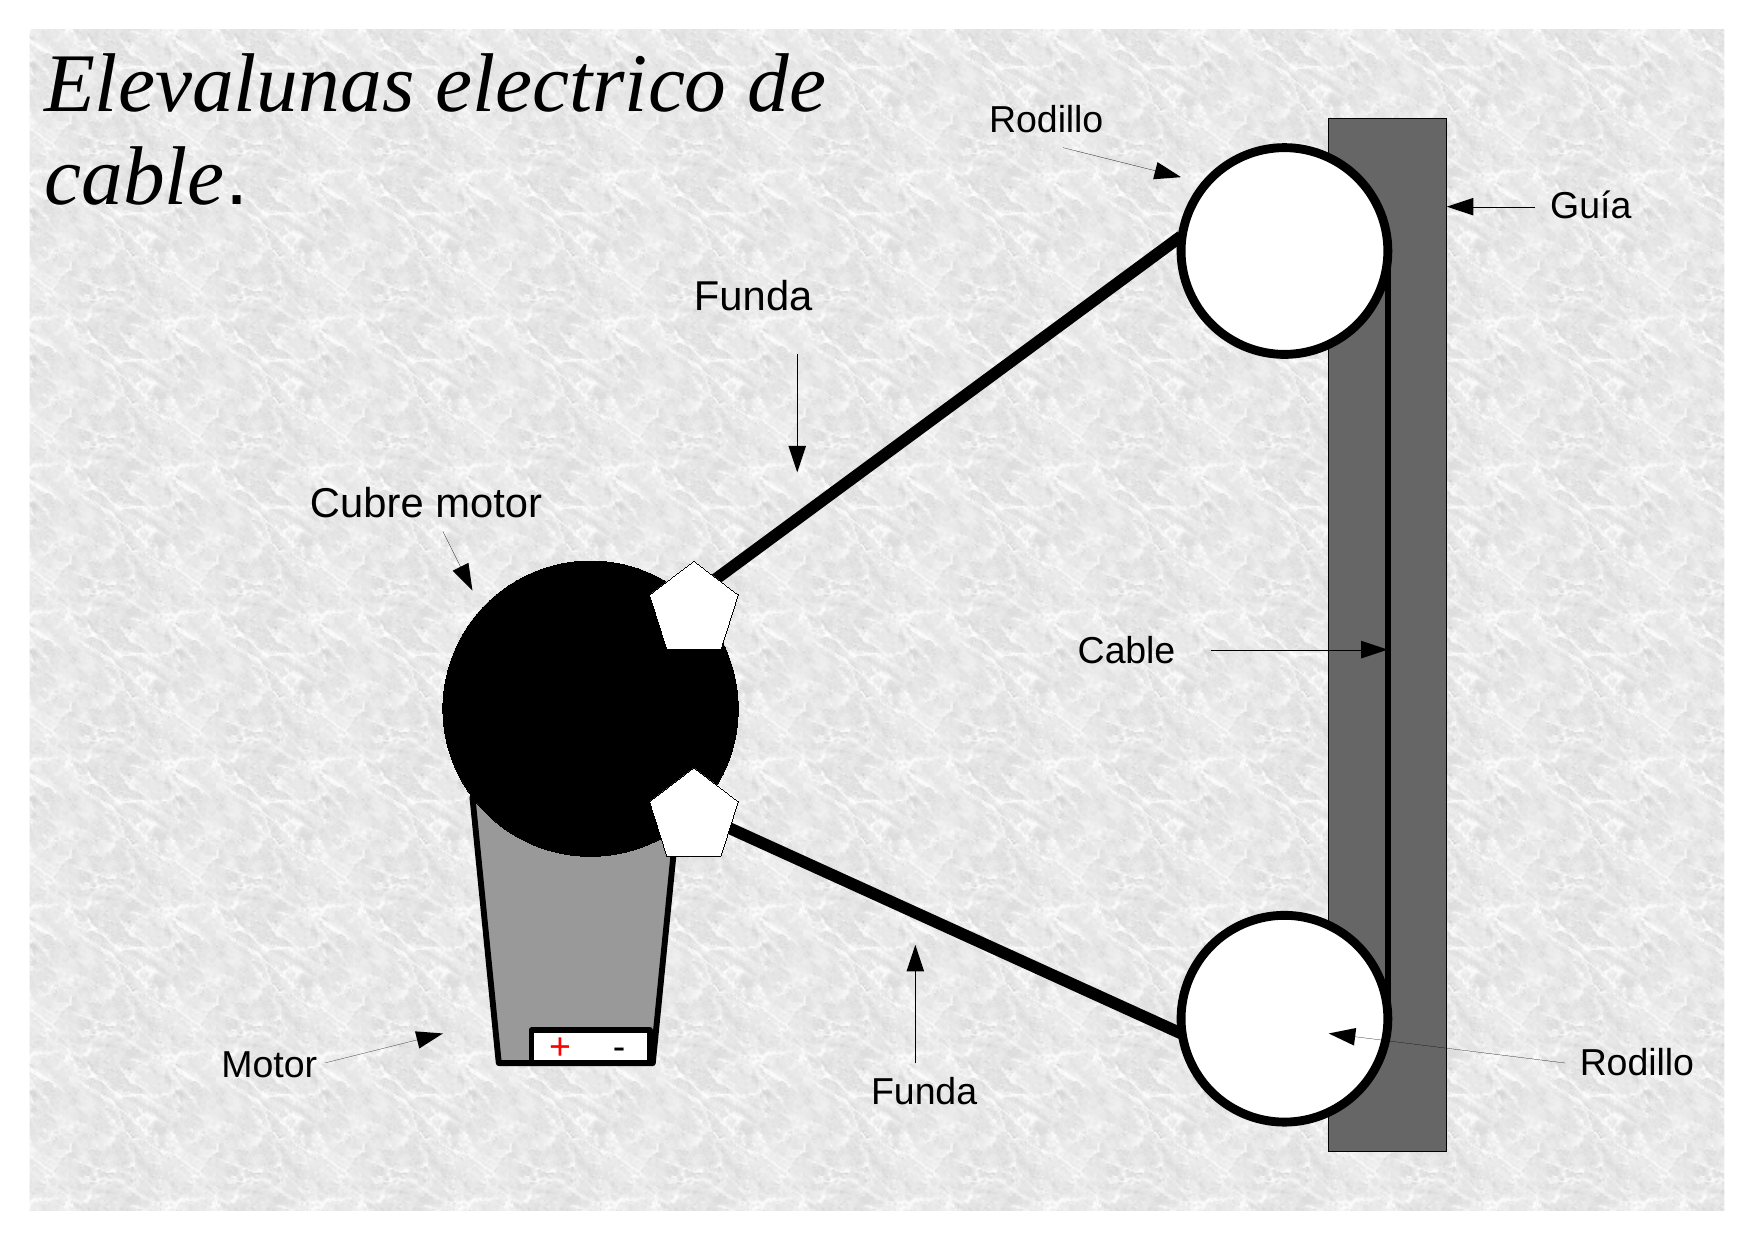

Elevalunas electrico de cable.
Rodillo
Guía
Funda
Cubre motor
Cable
+ -
Rodillo
Motor
Funda